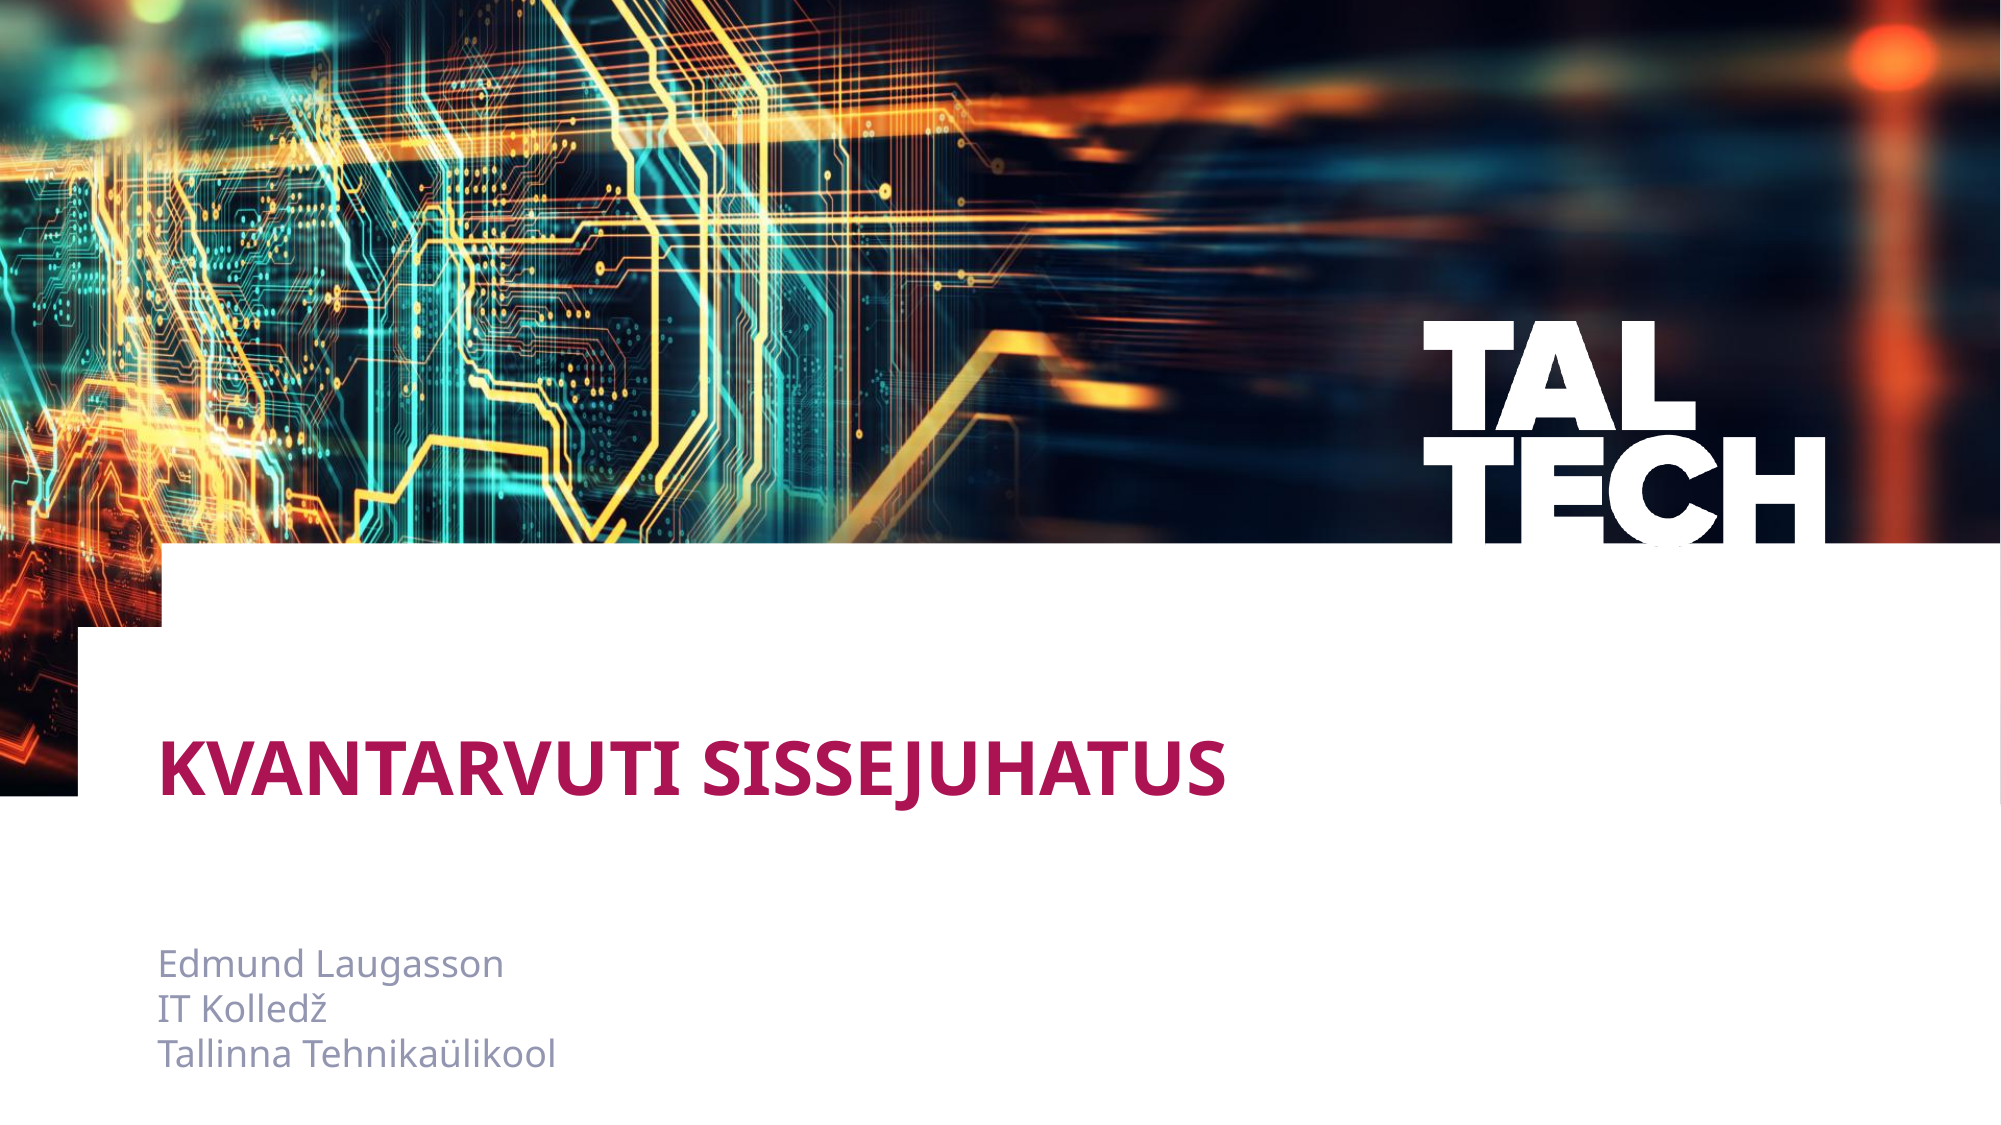

# Kvantarvuti sissejuhatus
Edmund Laugasson
IT Kolledž
Tallinna Tehnikaülikool